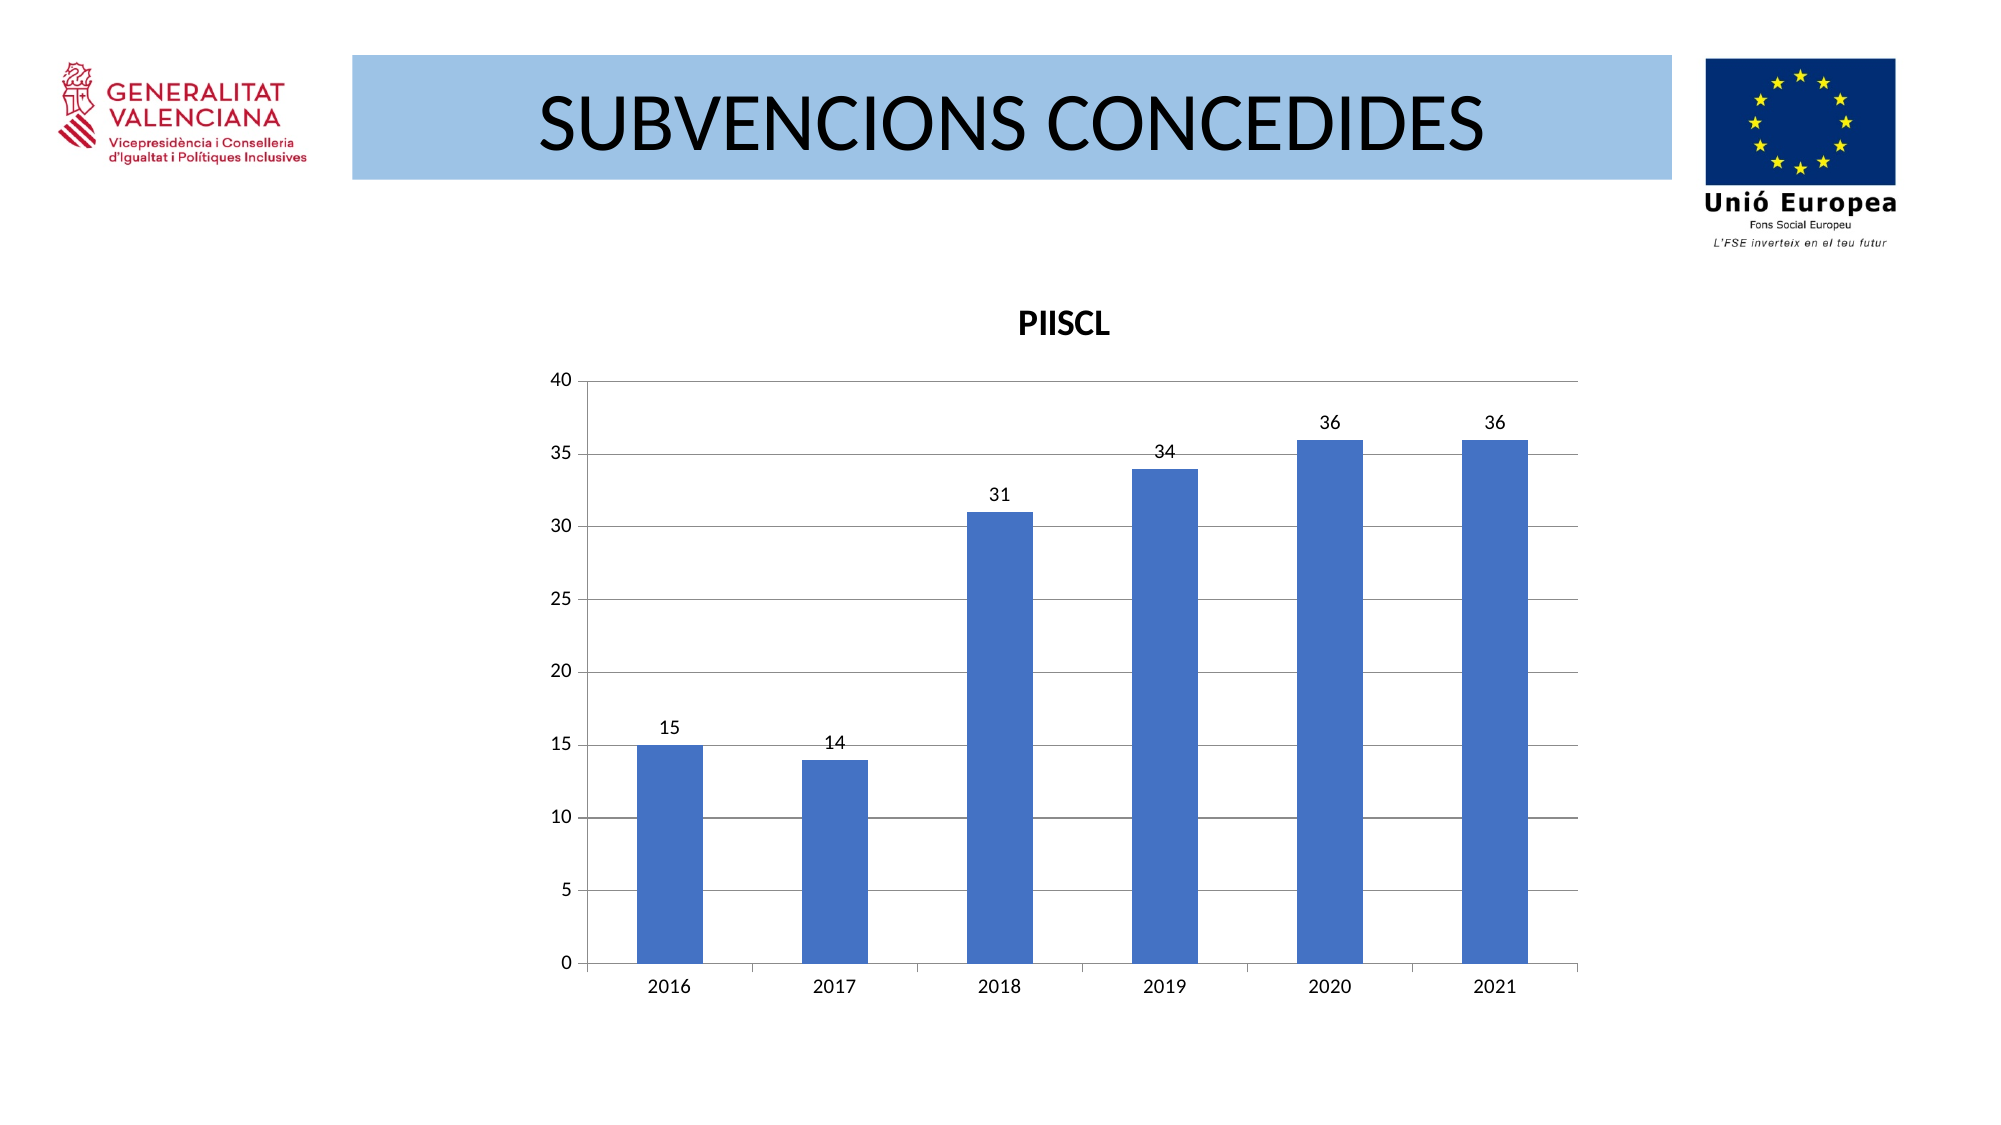

SUBVENCIONS CONCEDIDES
### Chart: PIISCL
| Category | *PIISCL |
|---|---|
| 2016 | 15.0 |
| 2017 | 14.0 |
| 2018 | 31.0 |
| 2019 | 34.0 |
| 2020 | 36.0 |
| 2021 | 36.0 |